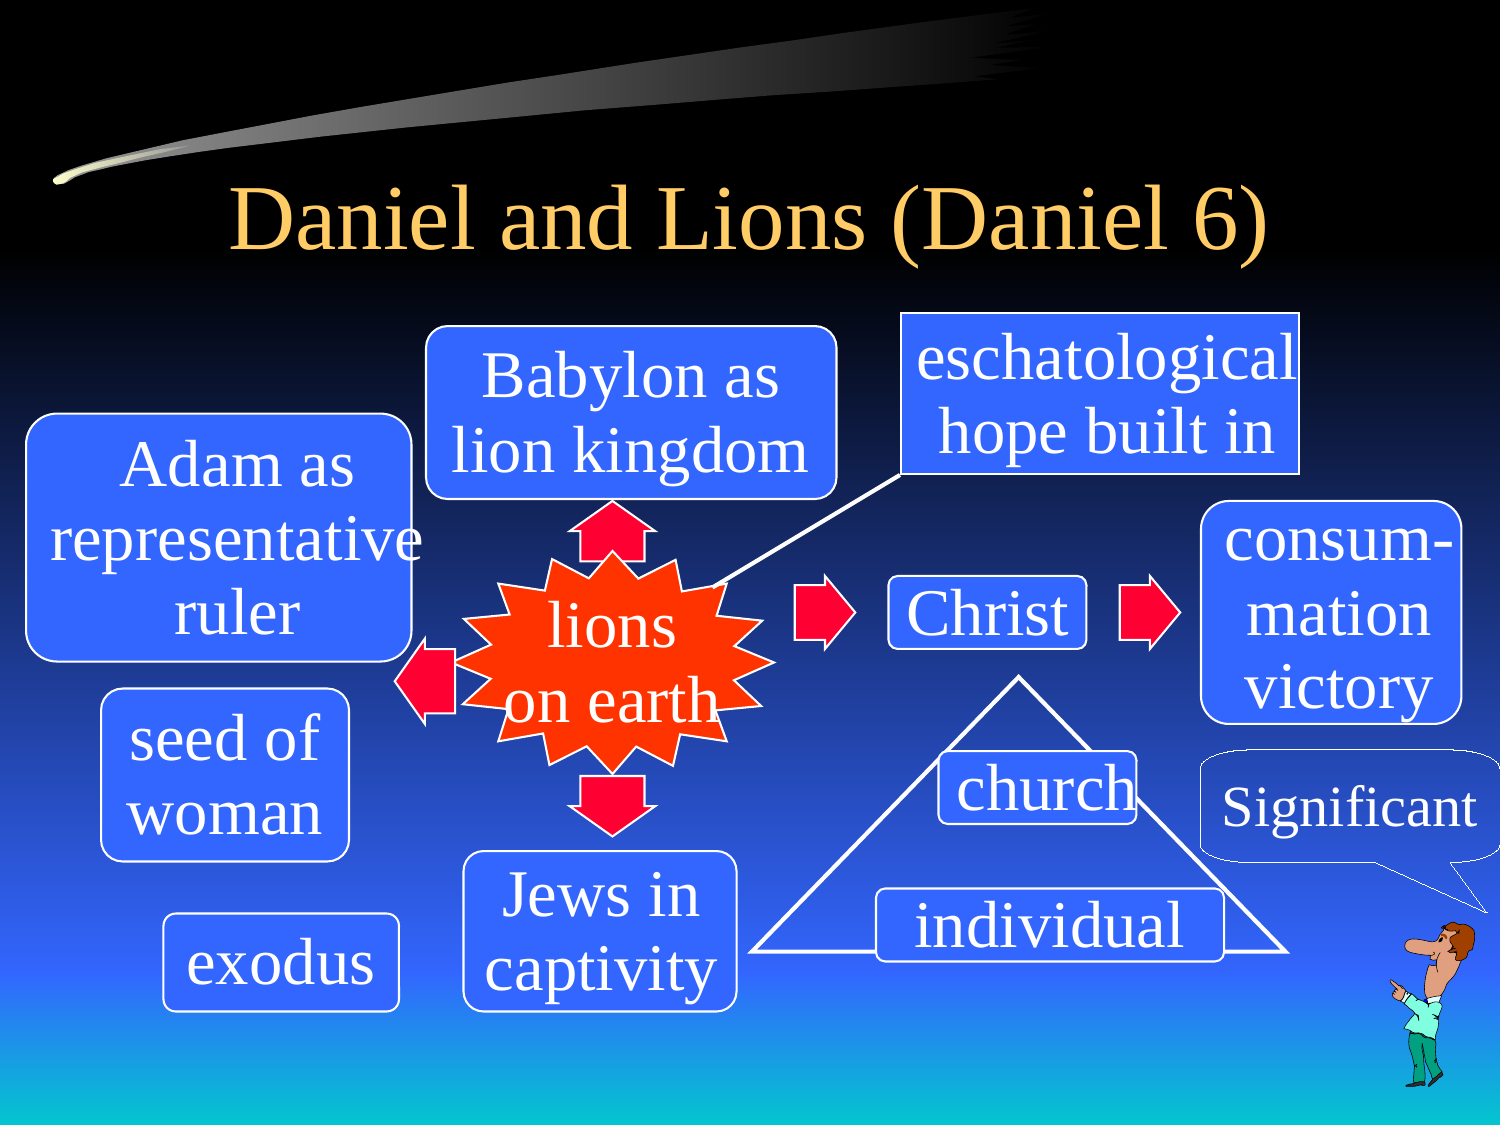

# Daniel and Lions (Daniel 6)
eschatological
hope built in
consum-
mation
victory
Christ
church
individual
Babylon as
lion kingdom
Adam as
representative
ruler
seed of
woman
exodus
lions
on earth
Significant
Jews in
captivity